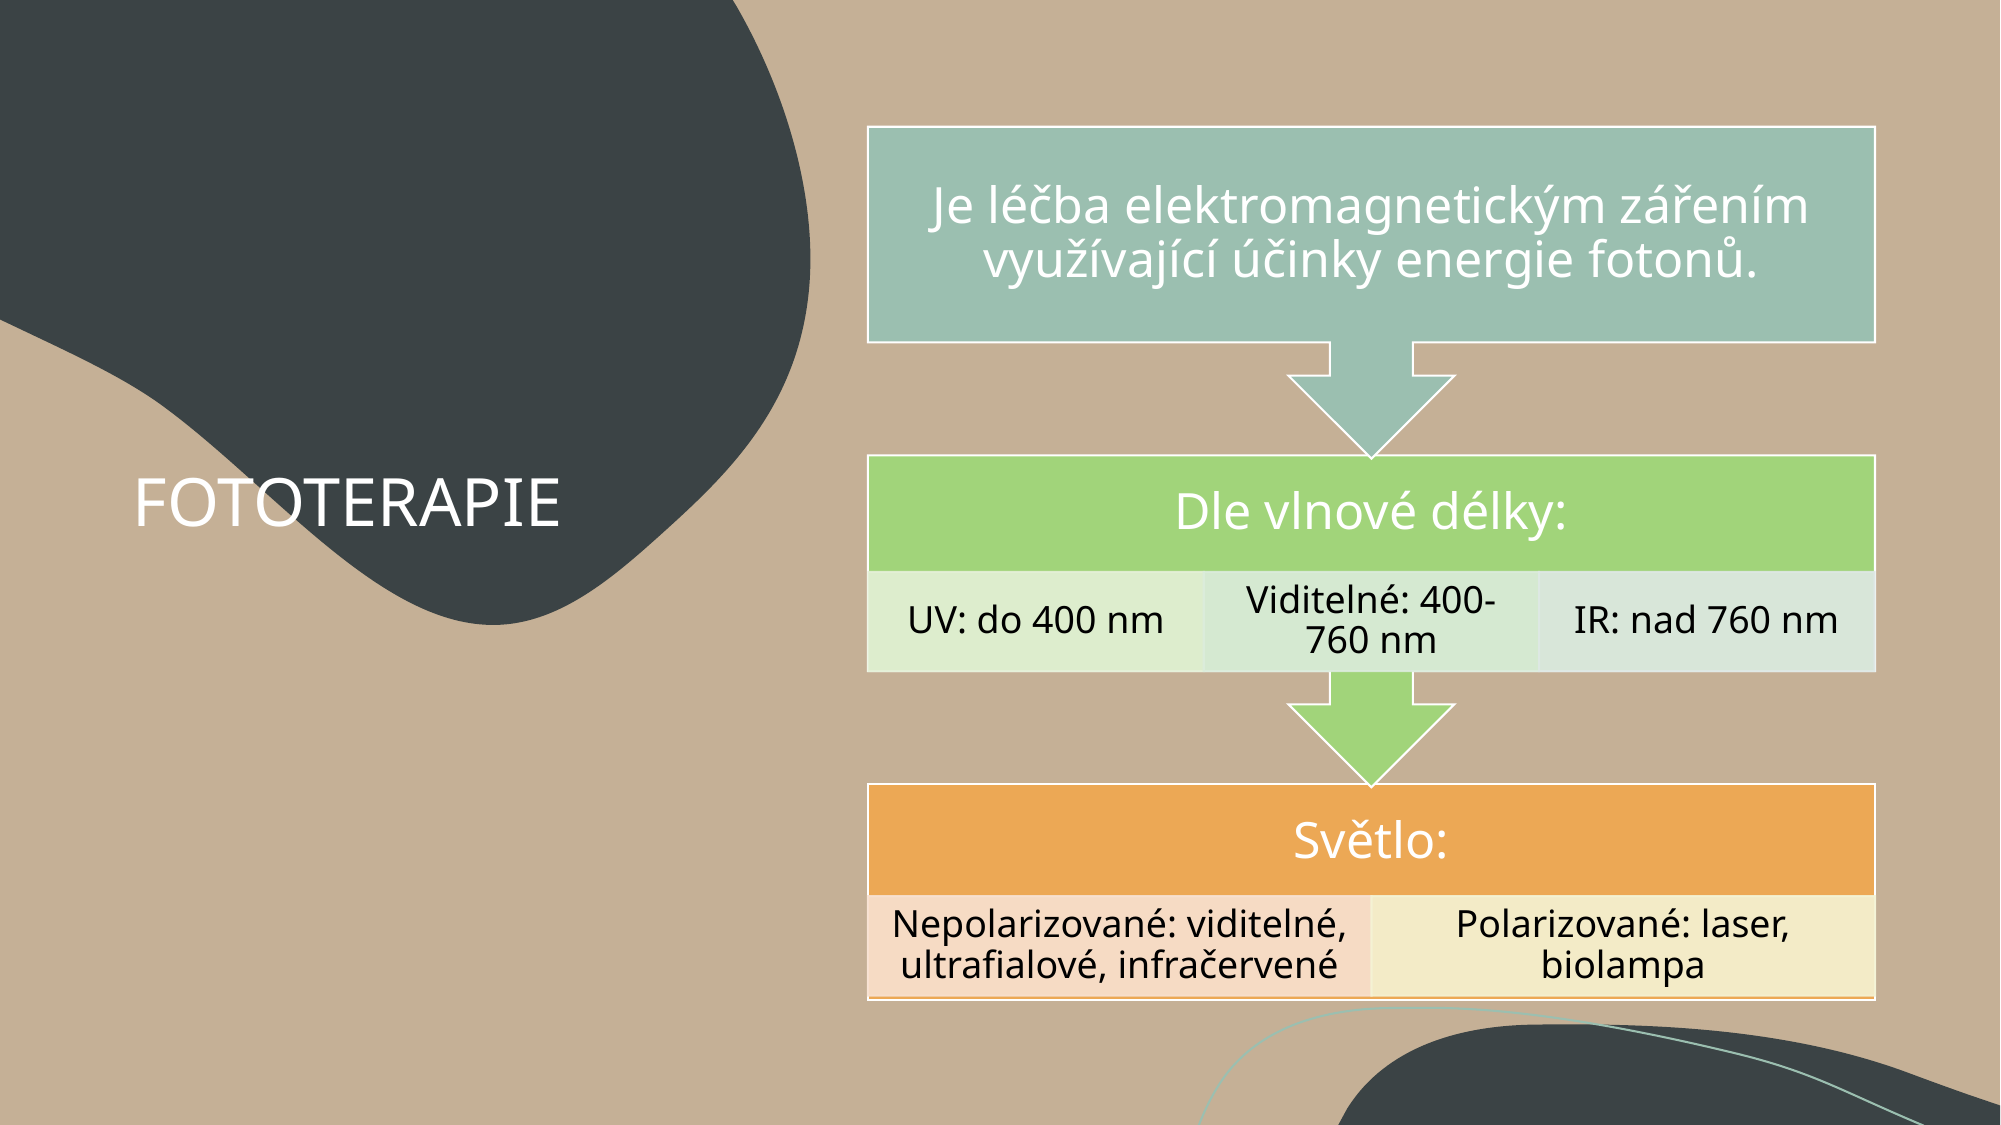

# FOTOTERAPIE
Je léčba elektromagnetickým zářením využívající účinky energie fotonů.
Dle vlnové délky:
UV: do 400 nm
Viditelné: 400-760 nm
IR: nad 760 nm
Světlo:
Nepolarizované: viditelné, ultrafialové, infračervené
Polarizované: laser, biolampa